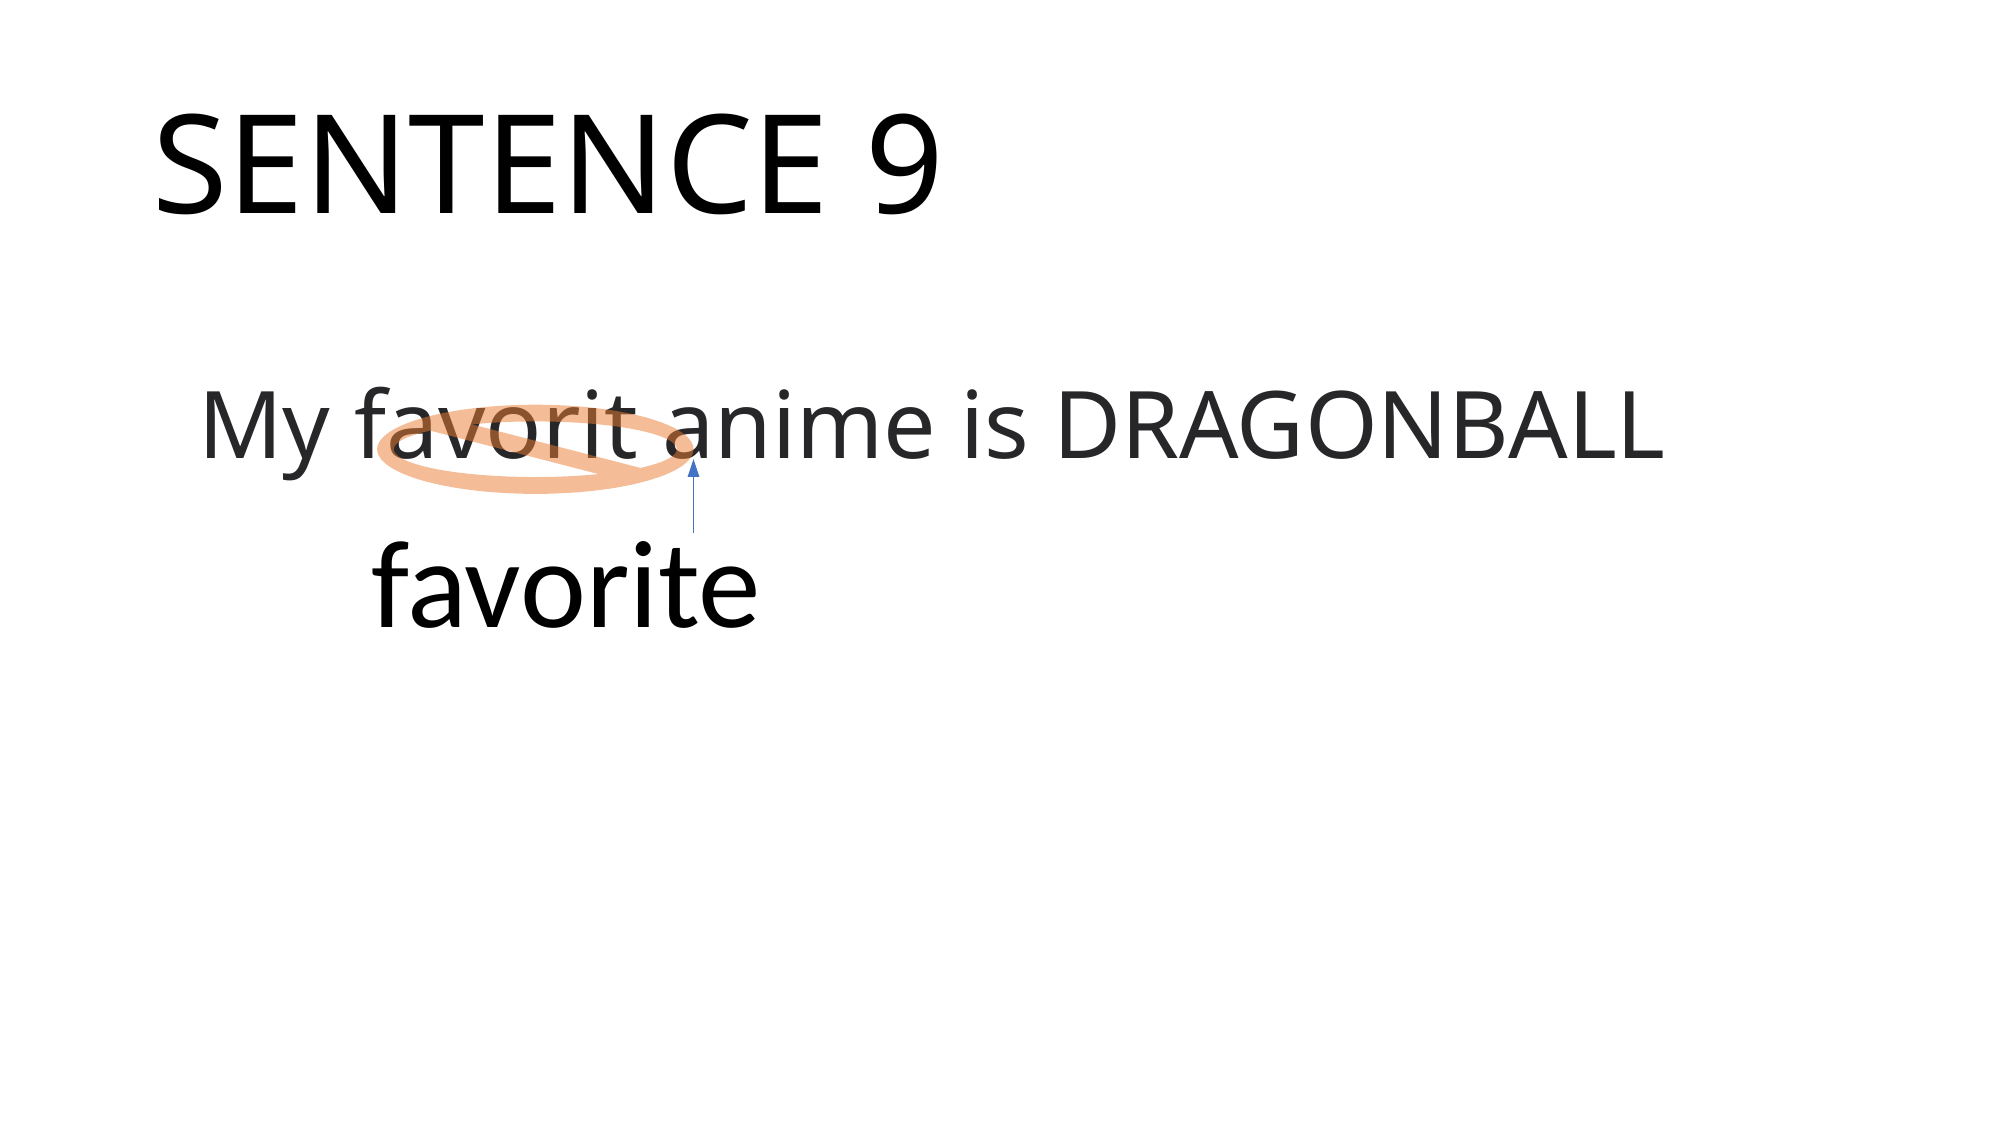

# SENTENCE 9
My favorit anime is DRAGONBALL
favorite